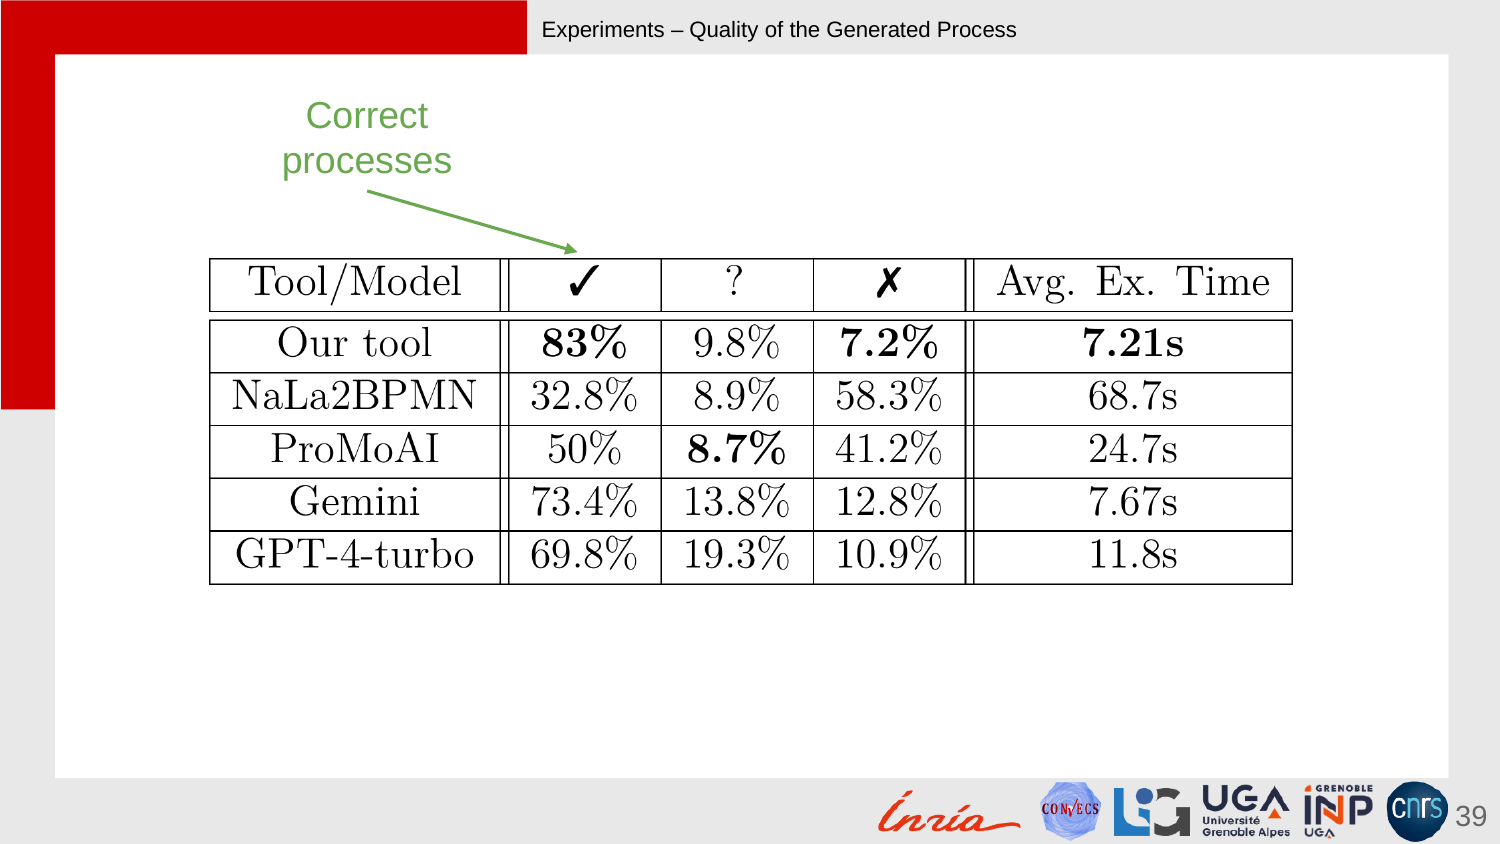

# Experiments – Quality of the Generated Process
Correct
processes
39